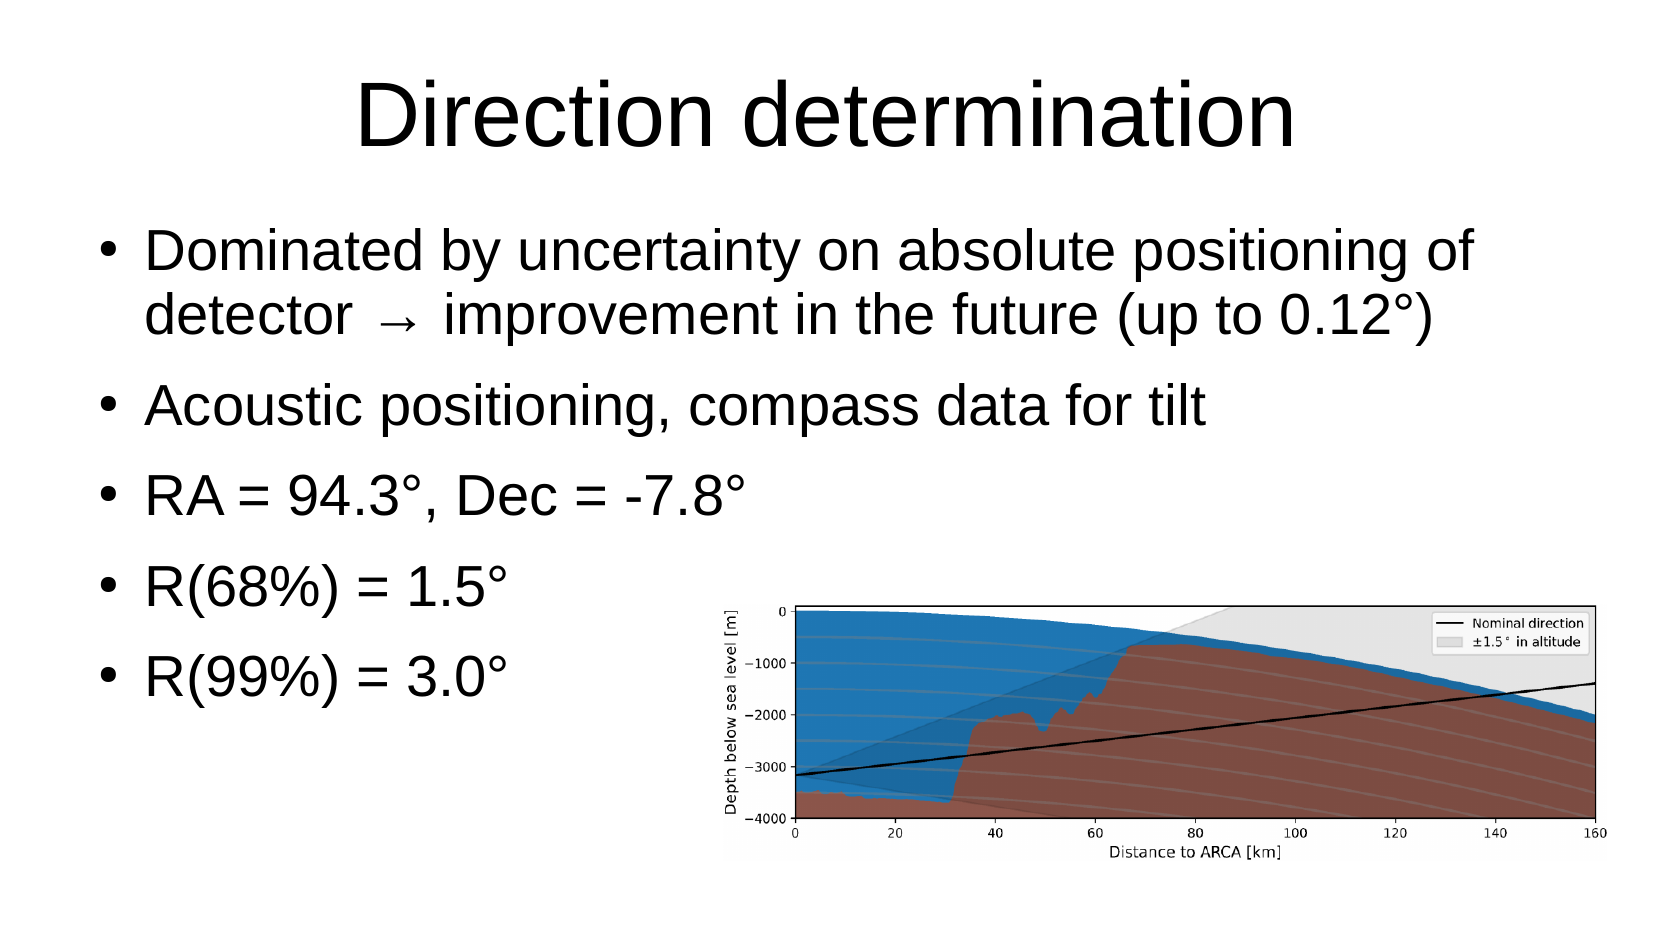

# Direction determination
Dominated by uncertainty on absolute positioning of detector → improvement in the future (up to 0.12°)
Acoustic positioning, compass data for tilt
RA = 94.3°, Dec = -7.8°
R(68%) = 1.5°
R(99%) = 3.0°